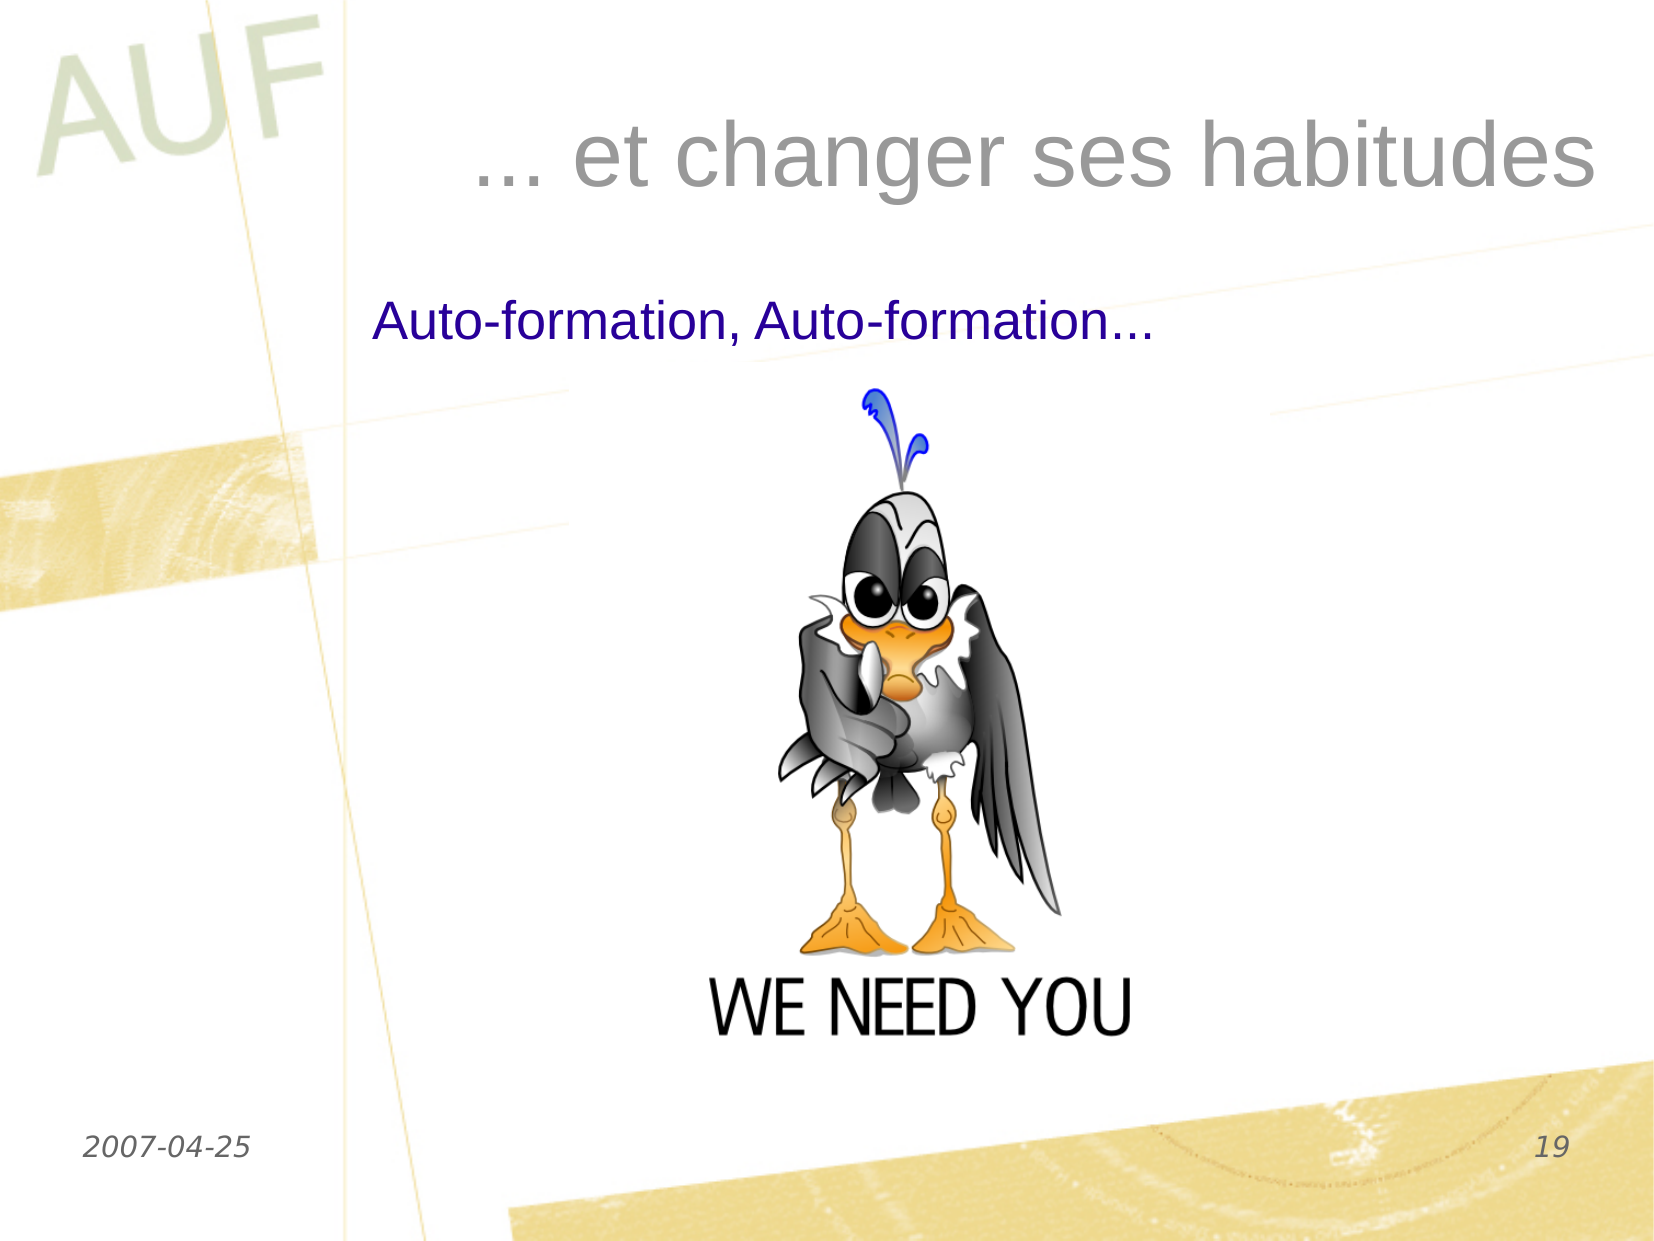

# ... et changer ses habitudes
Auto-formation, Auto-formation...
2007-04-25
19